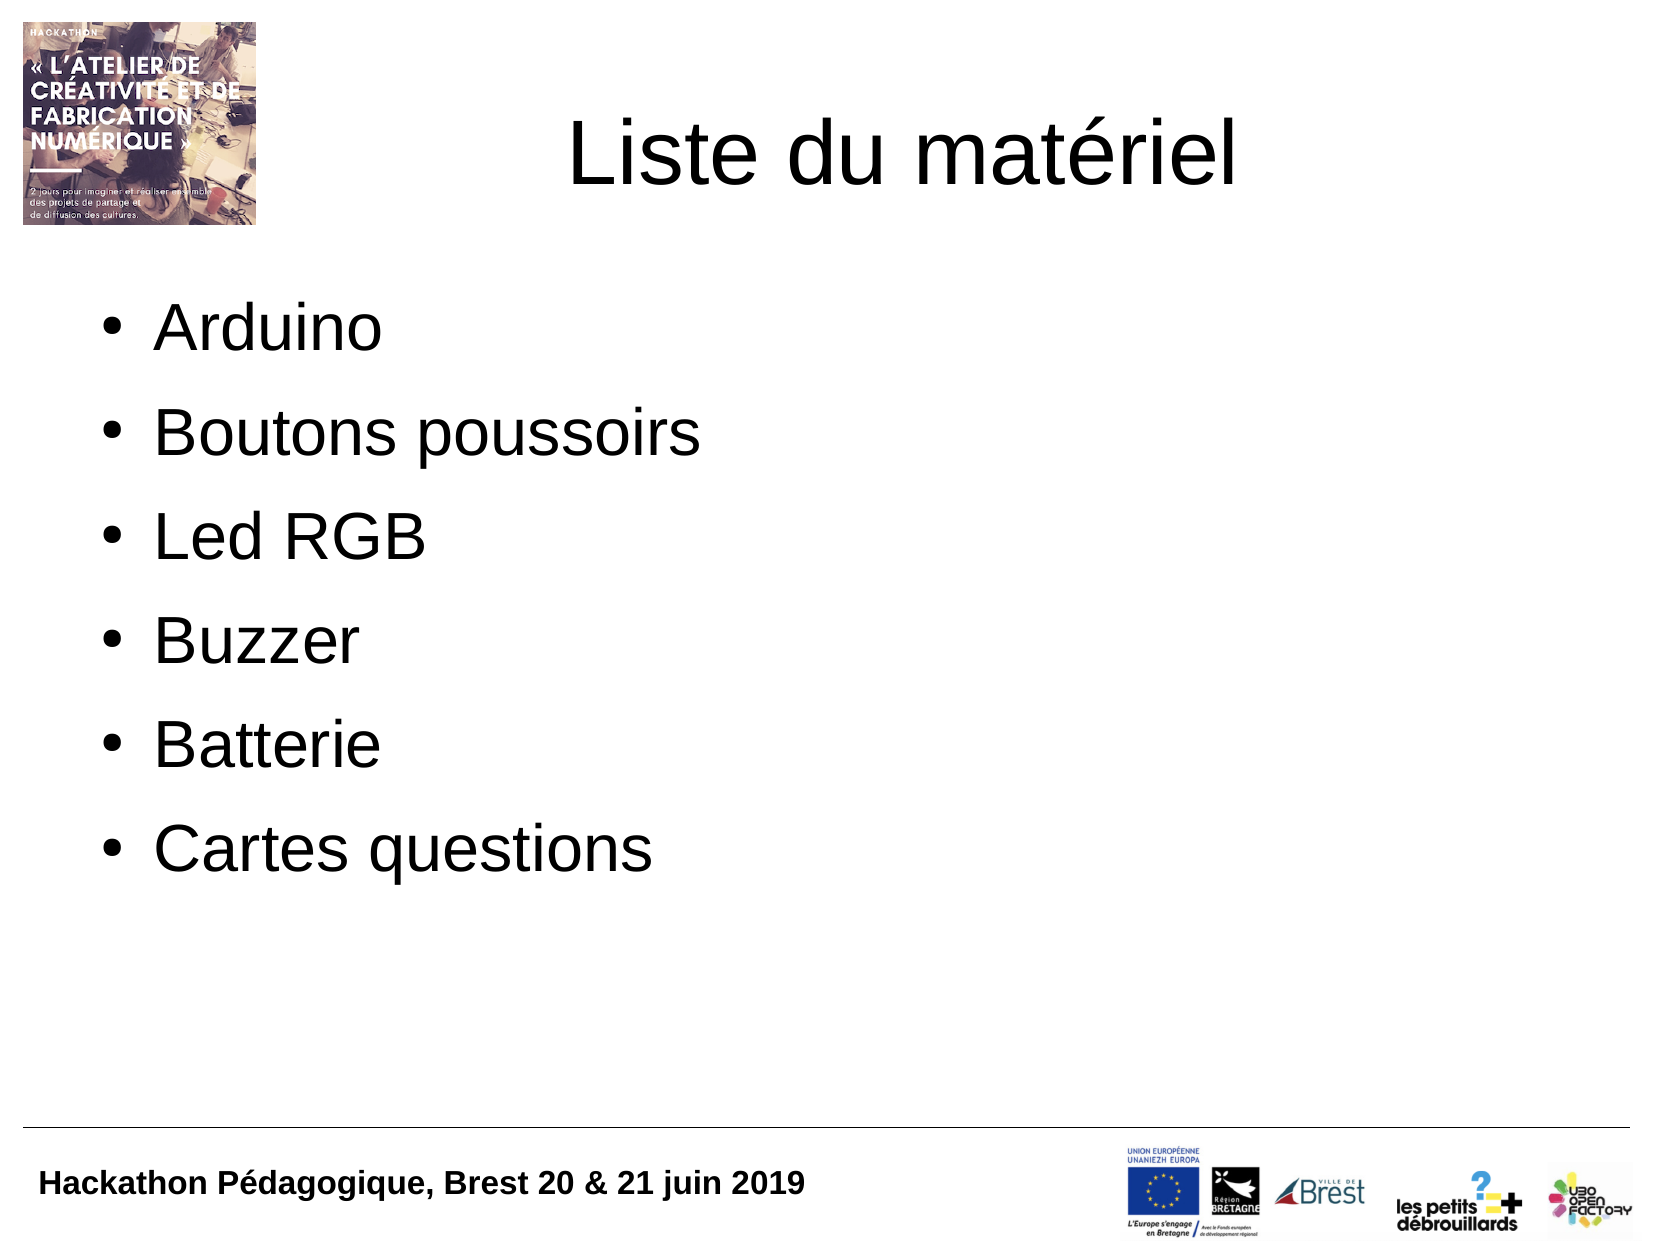

# Liste du matériel
Arduino
Boutons poussoirs
Led RGB
Buzzer
Batterie
Cartes questions
Hackathon Pédagogique, Brest 20 & 21 juin 2019